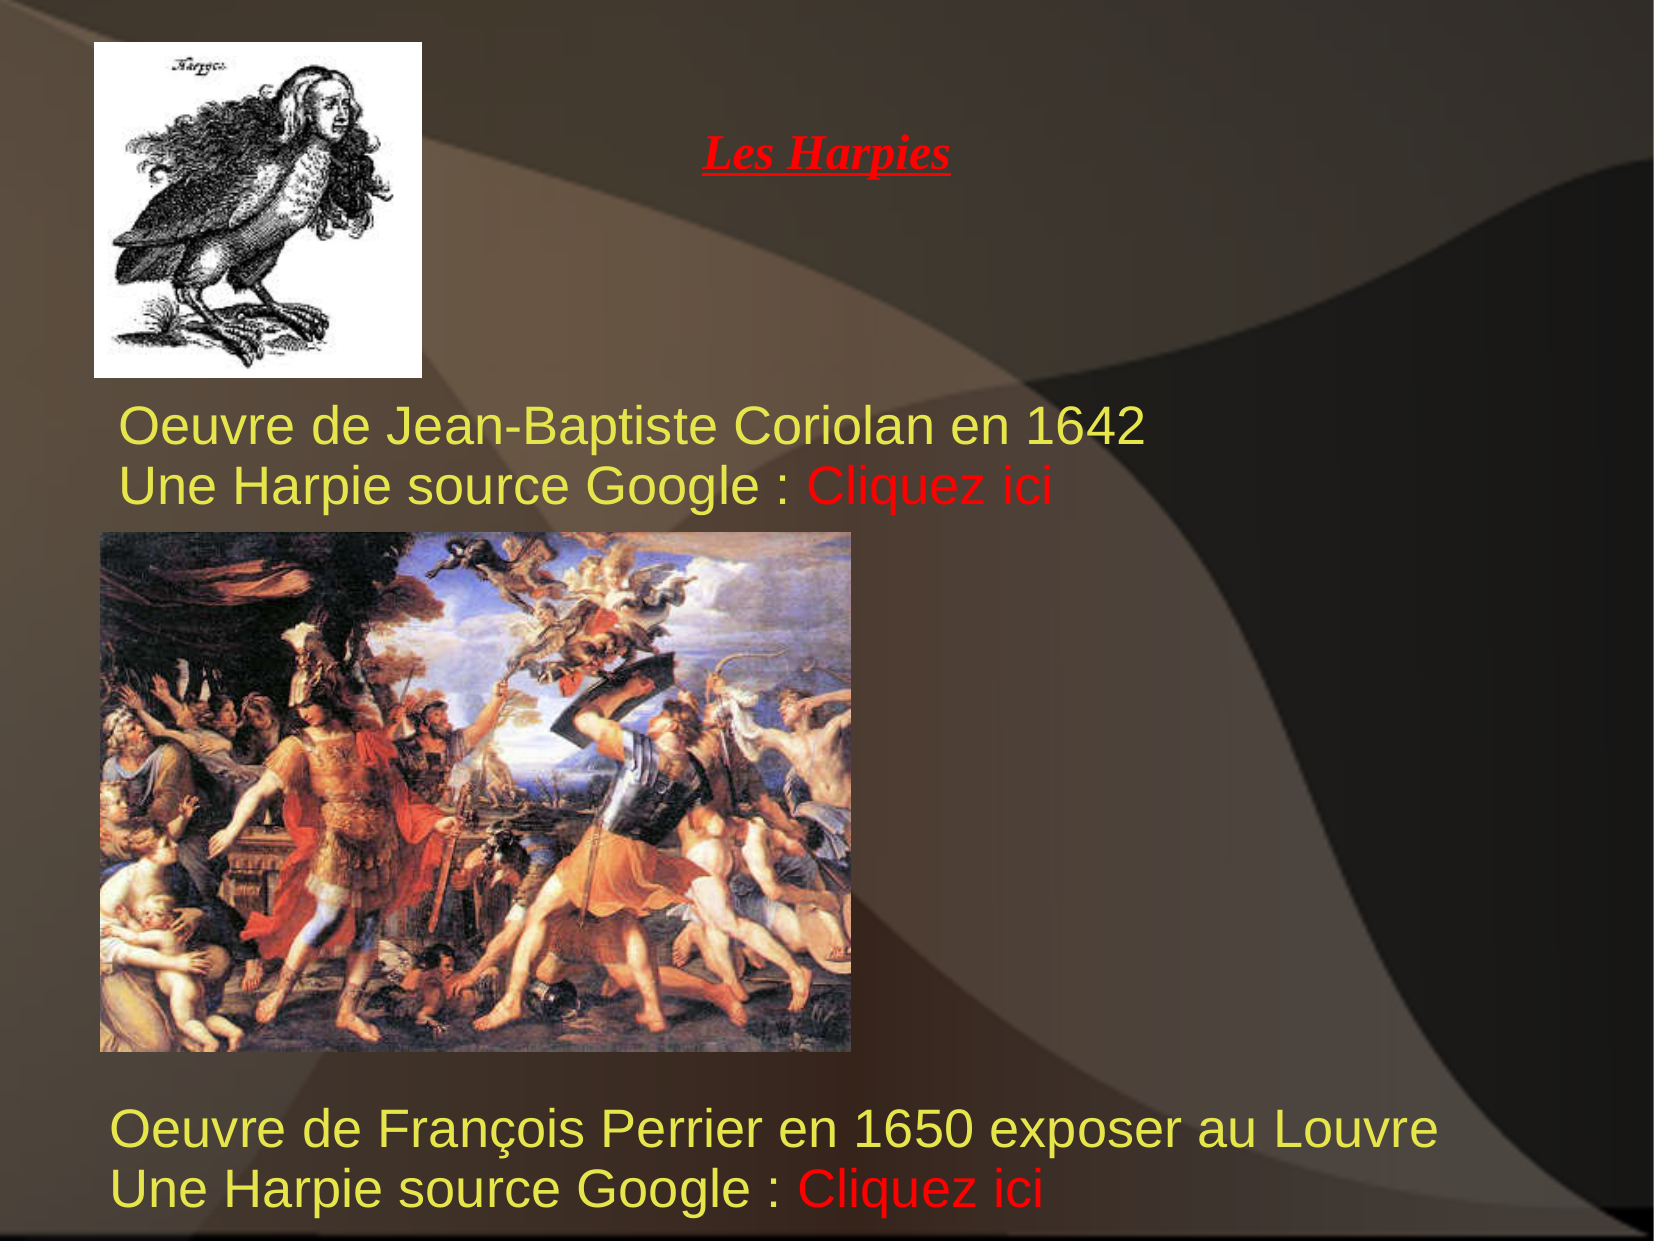

Oeuvre de Jean-Baptiste Coriolan en 1642
Une Harpie source Google : Cliquez ici
# Les Harpies
Oeuvre de François Perrier en 1650 exposer au Louvre
Une Harpie source Google : Cliquez ici